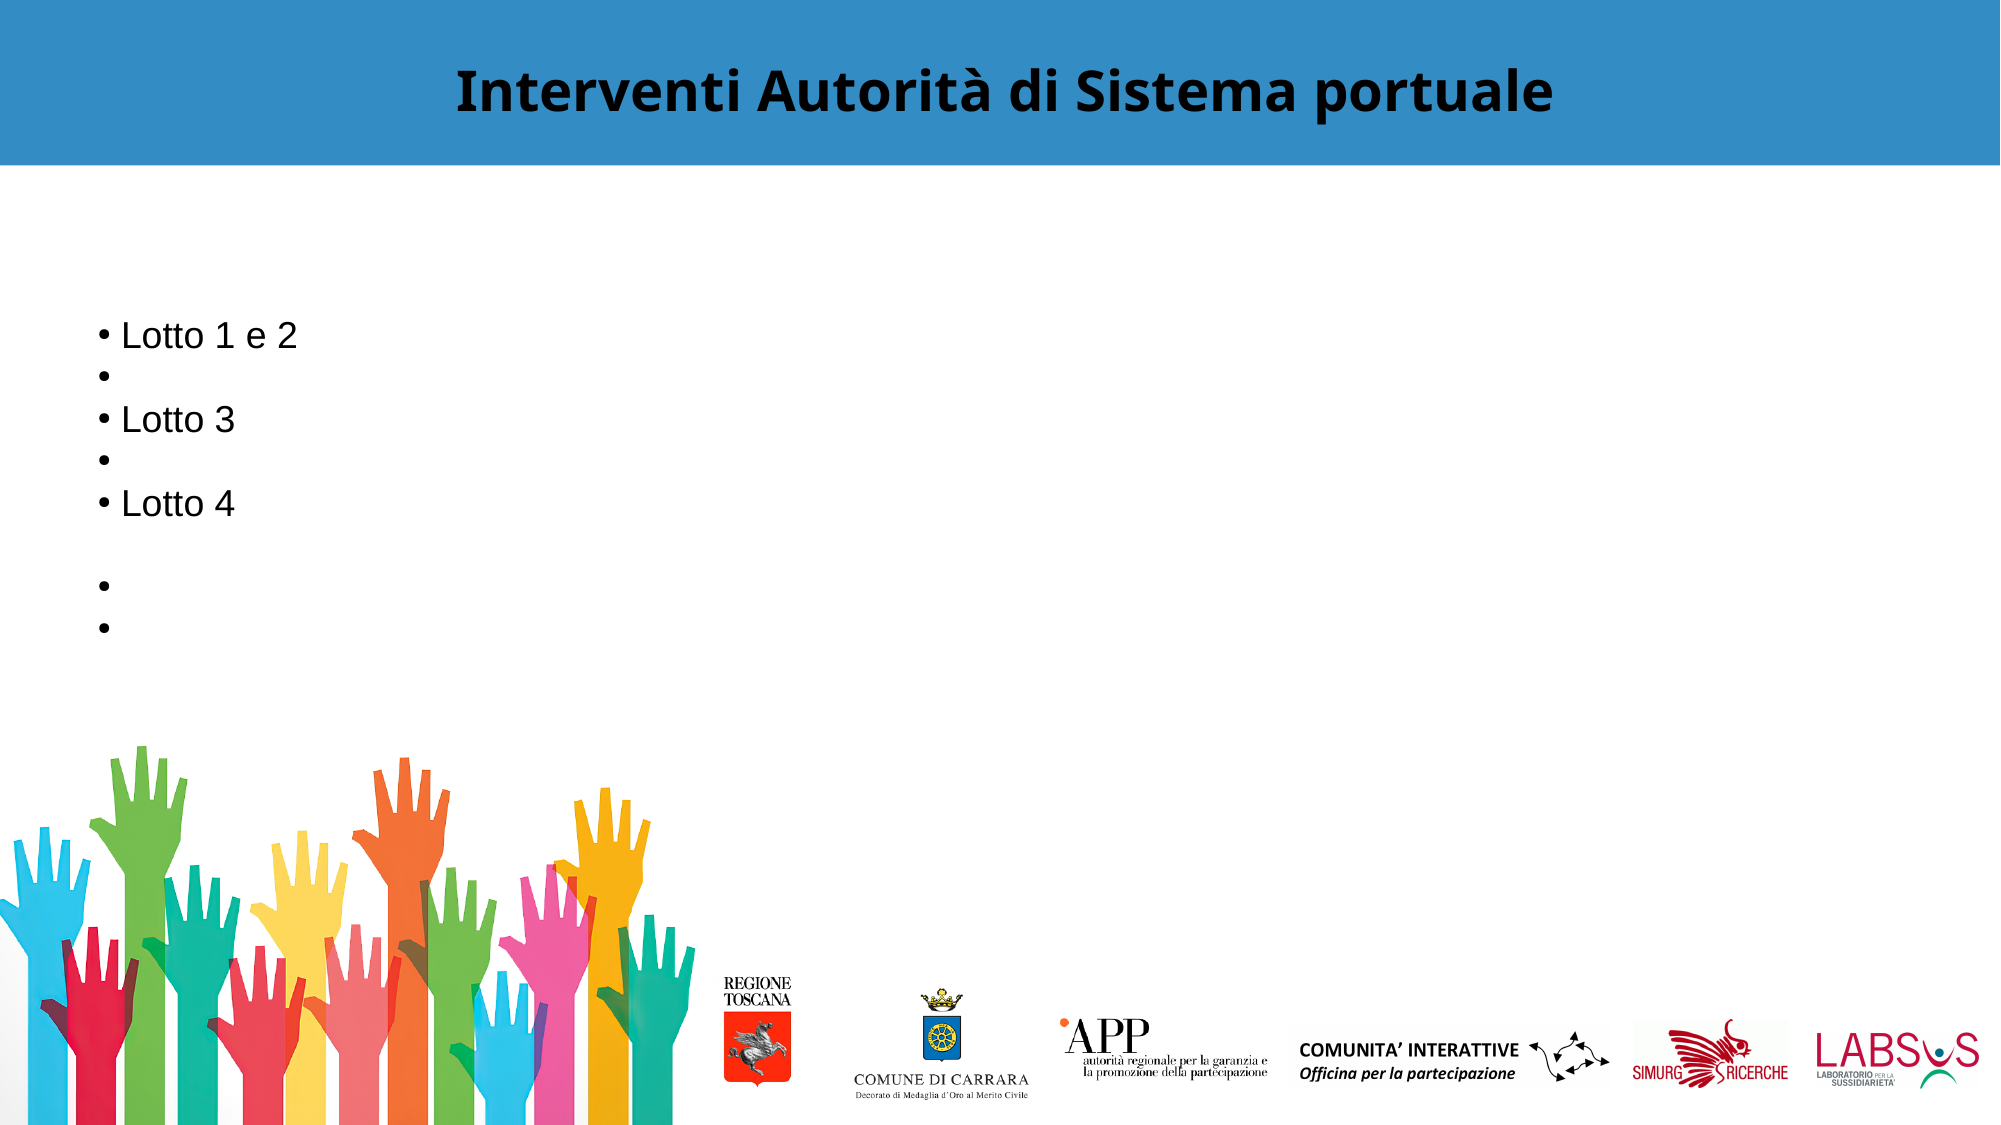

# Interventi Autorità di Sistema portuale
 Lotto 1 e 2
 Lotto 3
 Lotto 4